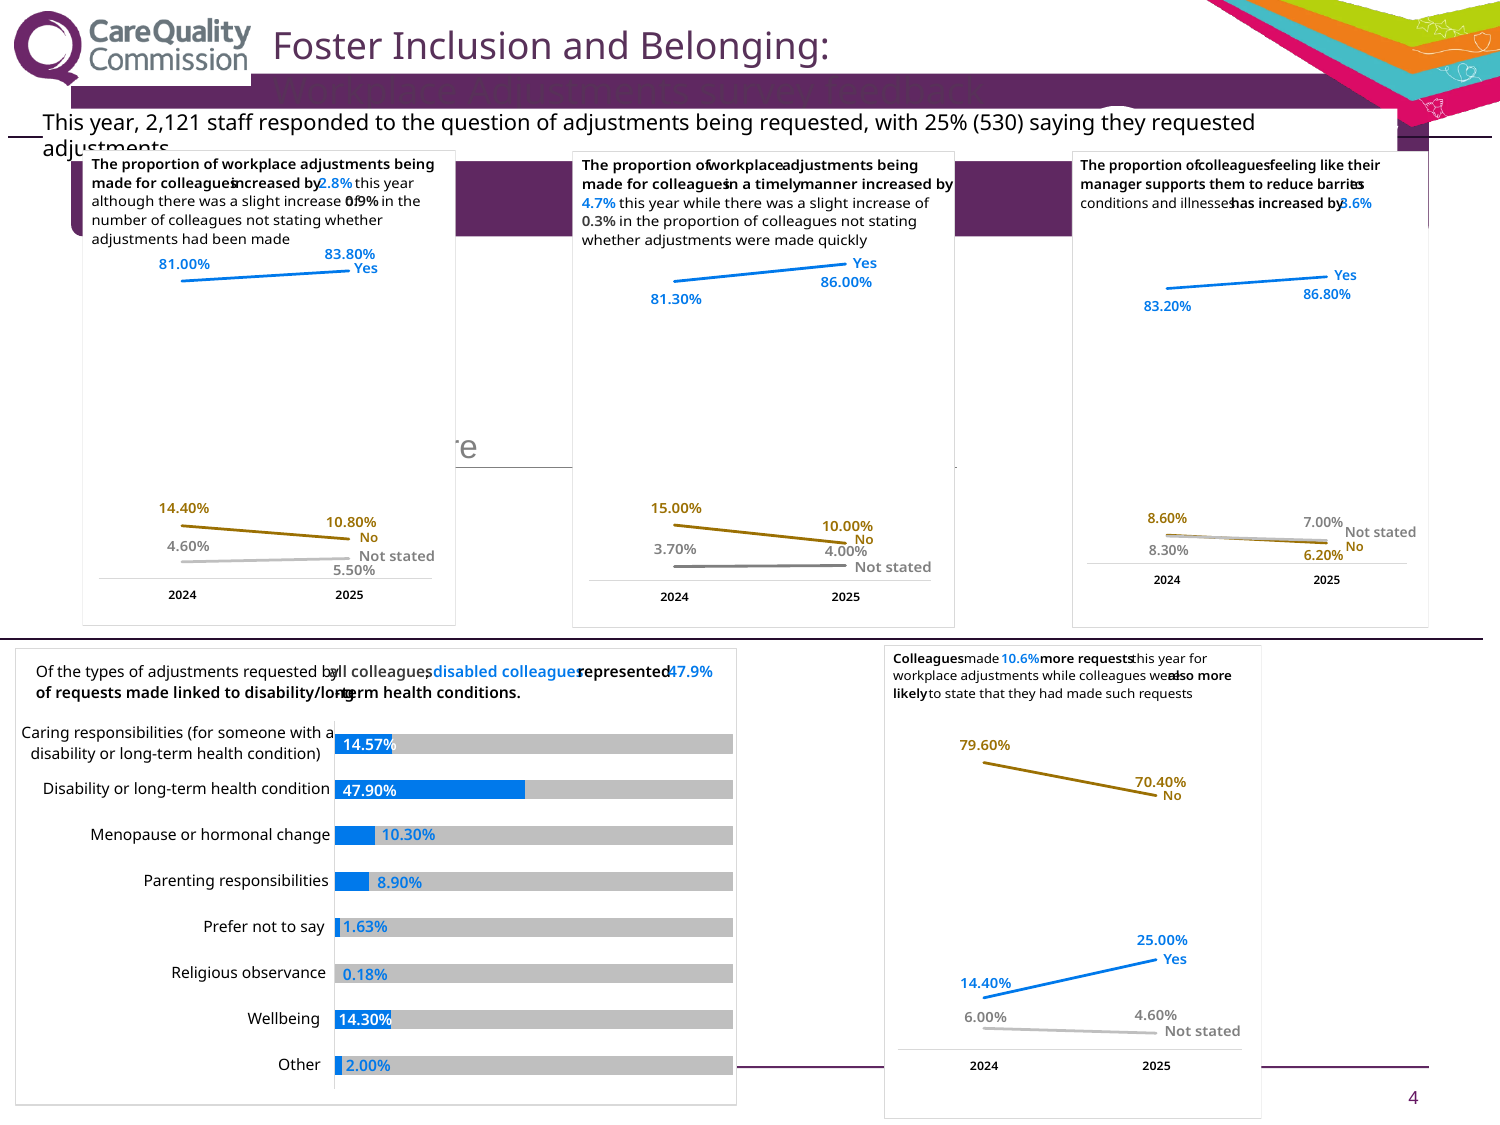

Foster Inclusion and Belonging:
Workplace Adjustments survey feedback
# This year, 2,121 staff responded to the question of adjustments being requested, with 25% (530) saying they requested adjustments….